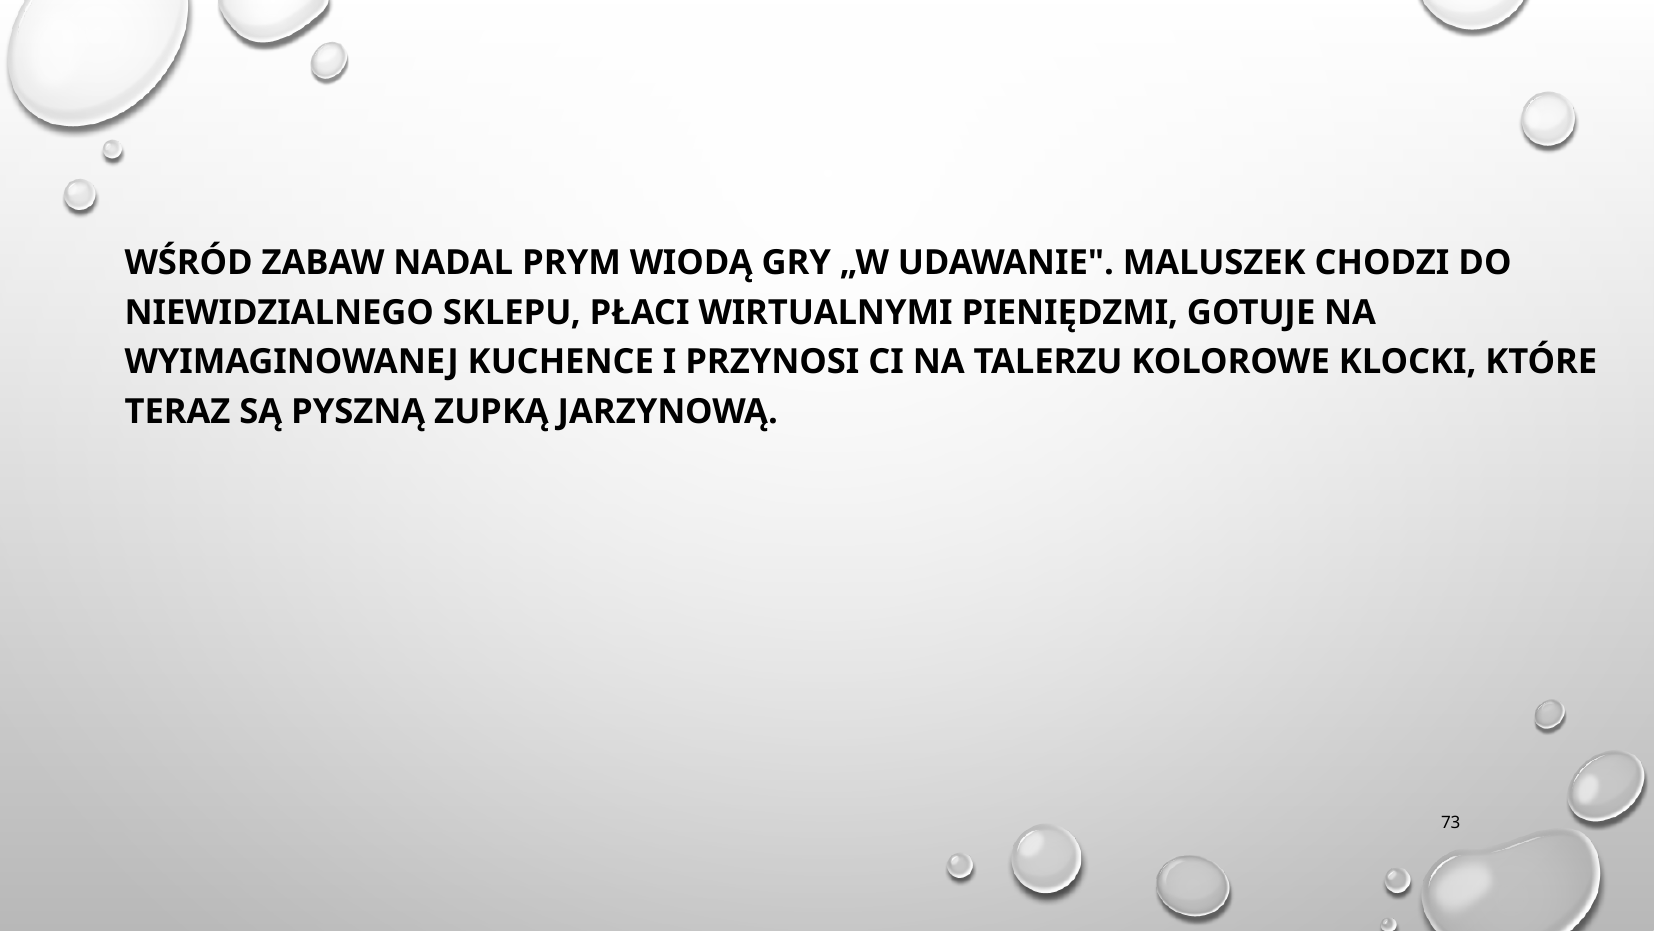

# Wśród zabaw nadal prym wiodą gry „w udawanie". Maluszek chodzi do niewidzialnego sklepu, płaci wirtualnymi pieniędzmi, gotuje na wyimaginowanej kuchence i przynosi ci na talerzu kolorowe klocki, które teraz są pyszną zupką jarzynową.